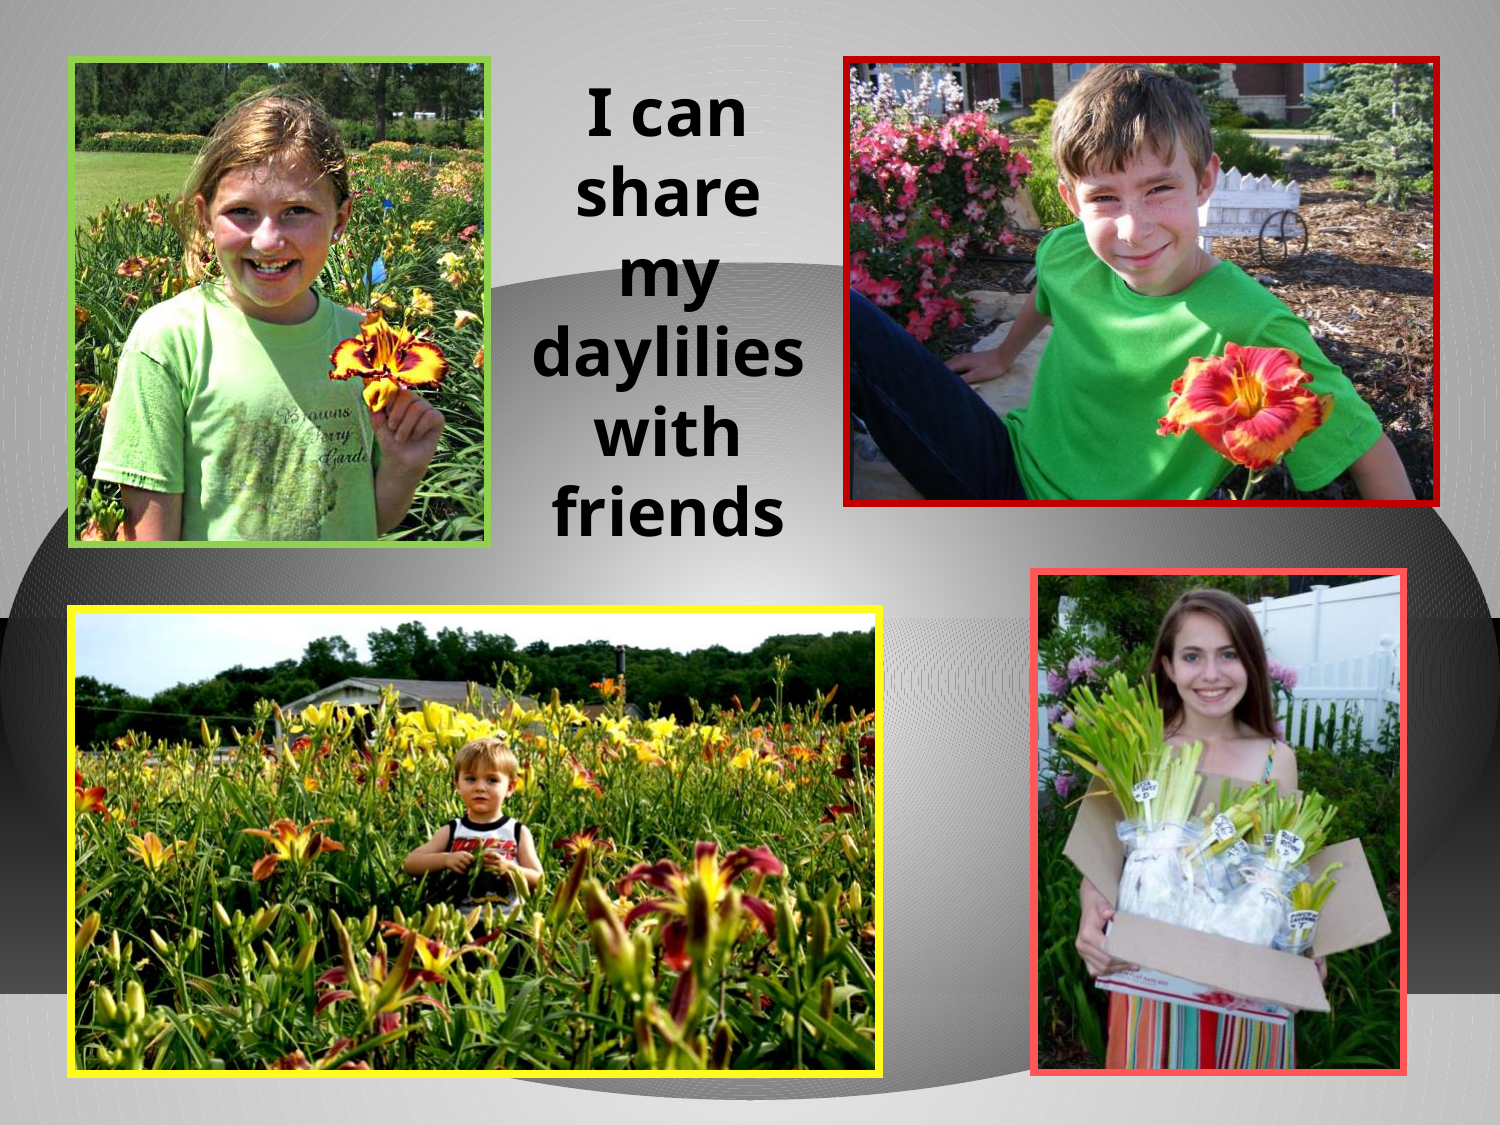

I can share
my
daylilies
with
friends